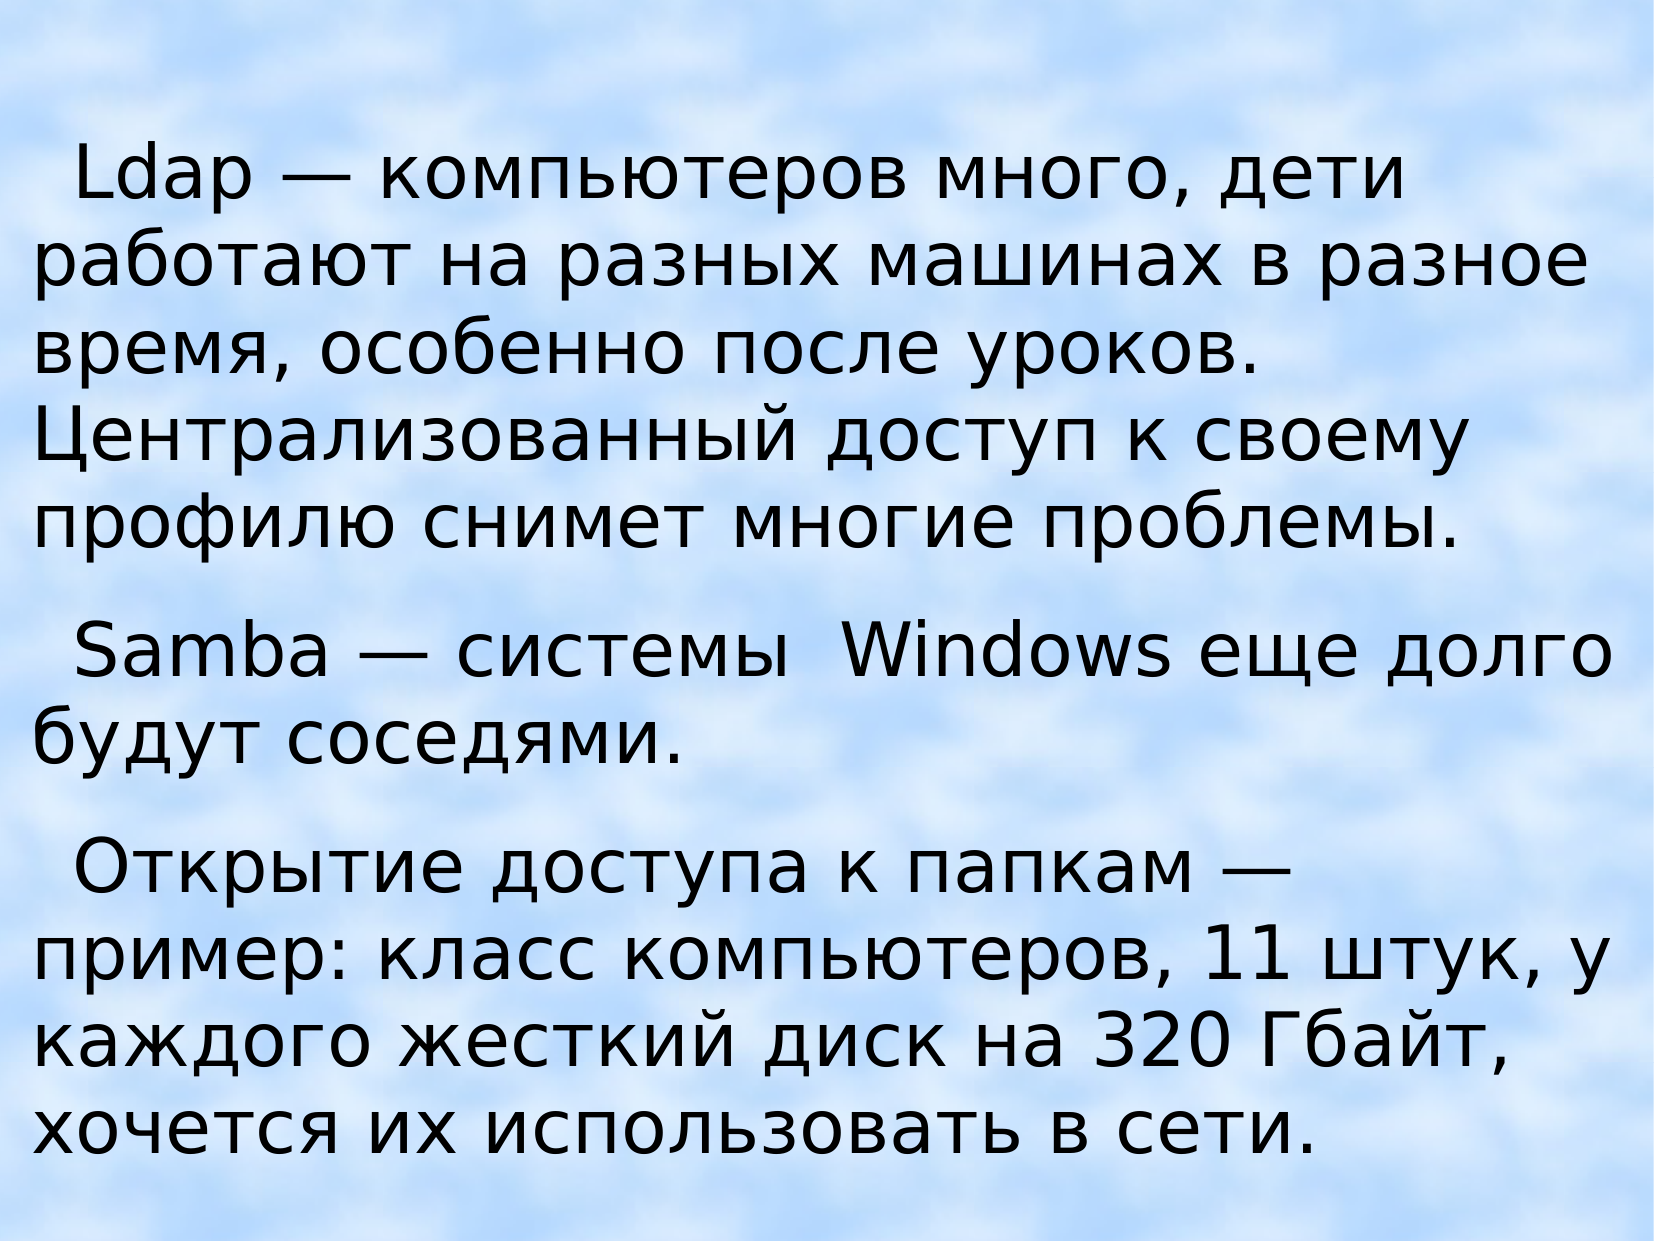

Ldap — компьютеров много, дети работают на разных машинах в разное время, особенно после уроков. Централизованный доступ к своему профилю снимет многие проблемы.
Samba — системы Windows еще долго будут соседями.
Открытие доступа к папкам — пример: класс компьютеров, 11 штук, у каждого жесткий диск на 320 Гбайт, хочется их использовать в сети.